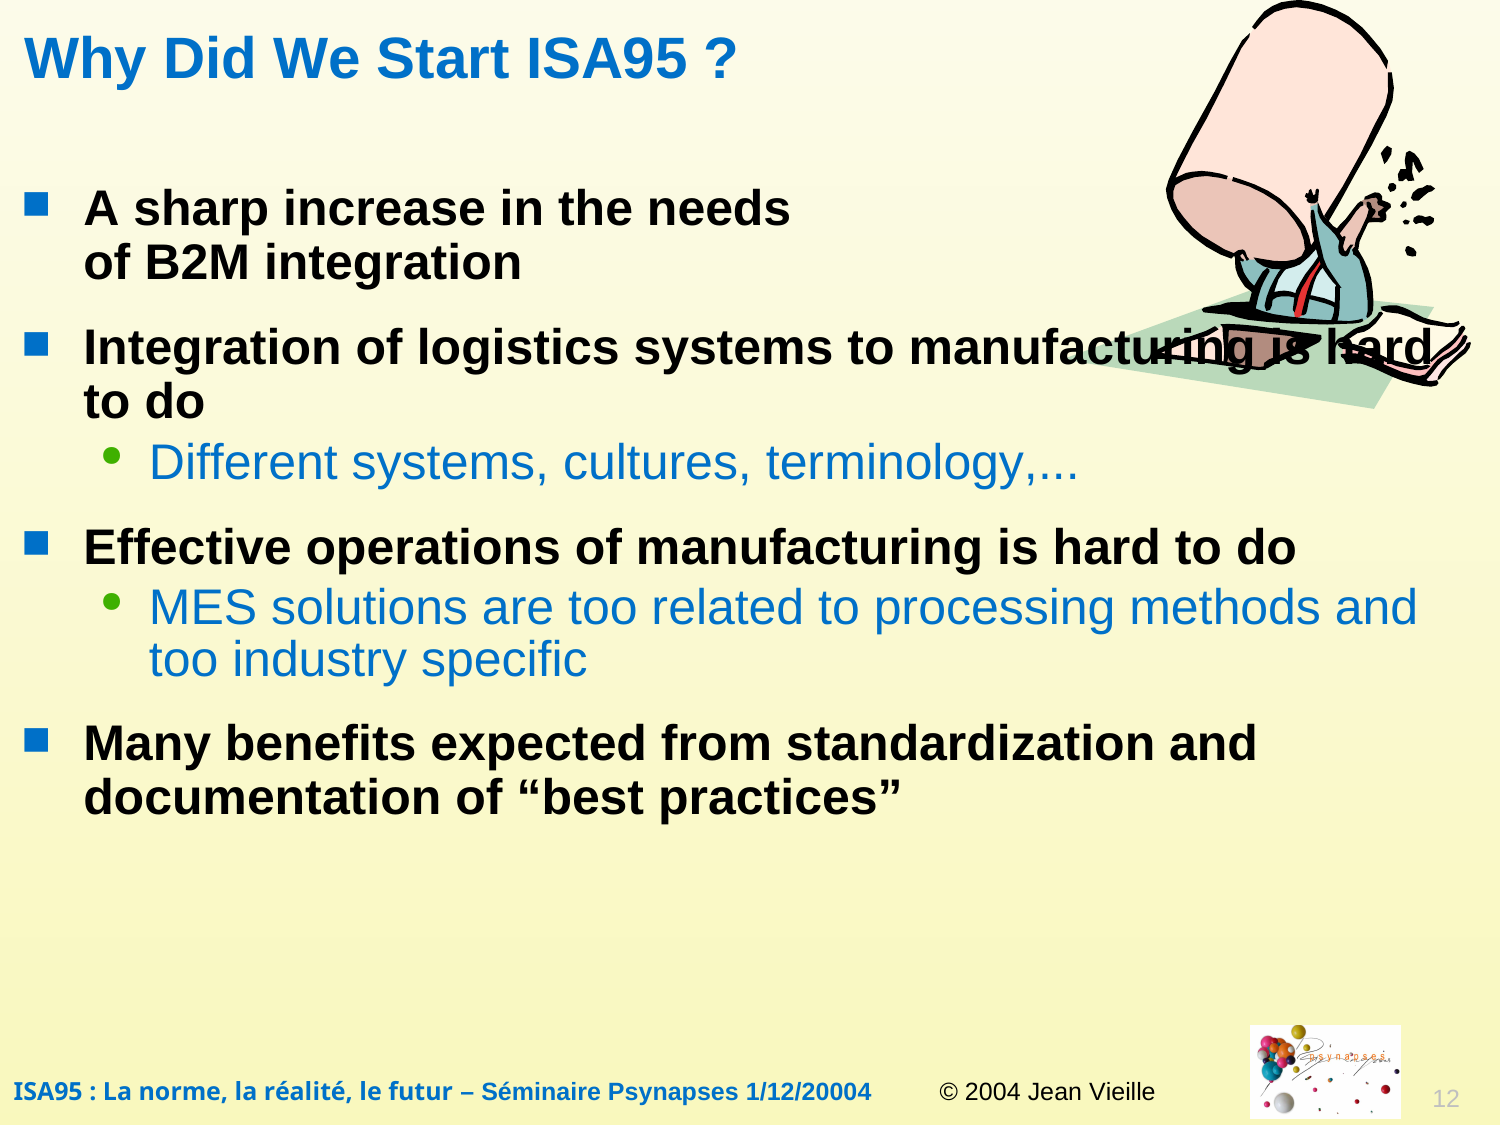

# Why Did We Start ISA95 ?
A sharp increase in the needs
of B2M integration
Integration of logistics systems to manufacturing is hard to do
Different systems, cultures, terminology,...
Effective operations of manufacturing is hard to do
MES solutions are too related to processing methods and too industry specific
Many benefits expected from standardization and documentation of “best practices”